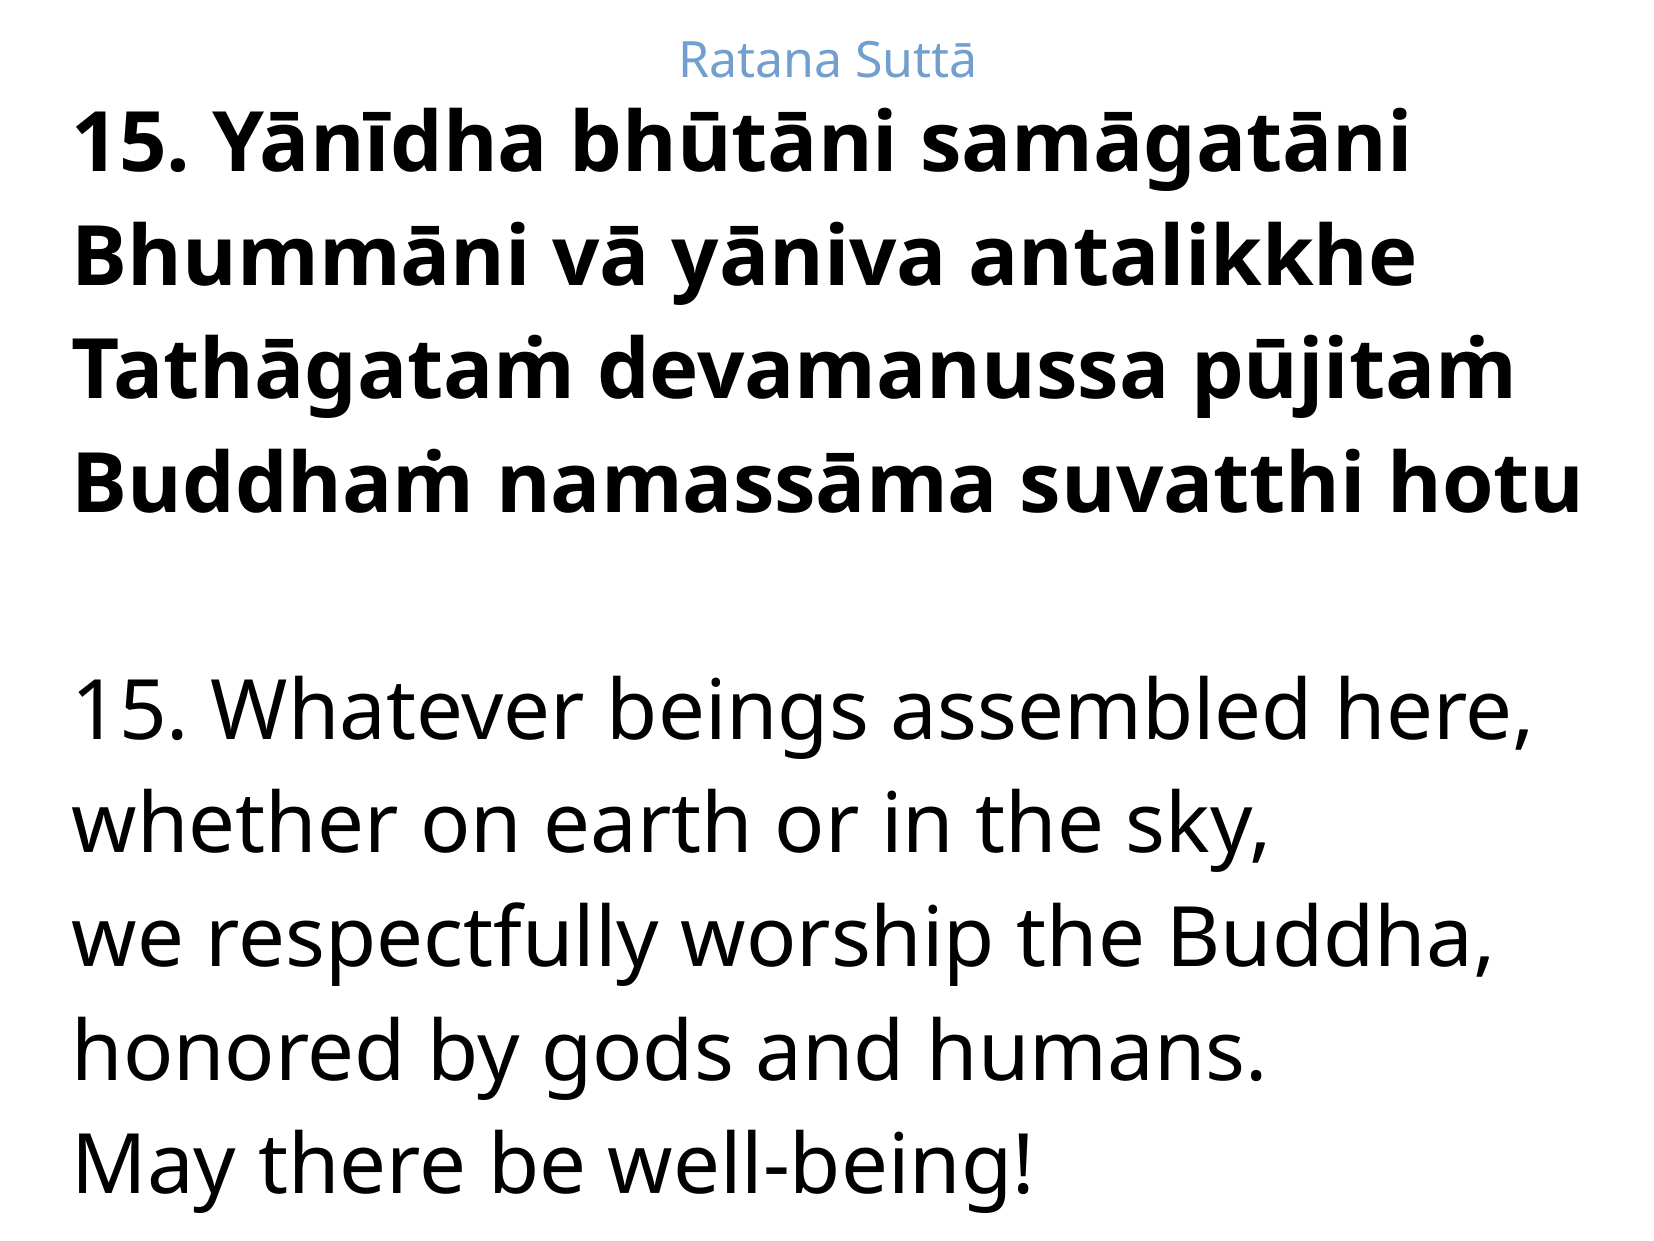

Ratana Suttā
15. Yānīdha bhūtāni samāgatāni
Bhummāni vā yāniva antalikkhe
Tathāgataṁ devamanussa pūjitaṁ
Buddhaṁ namassāma suvatthi hotu
15. Whatever beings assembled here,
whether on earth or in the sky,
we respectfully worship the Buddha,
honored by gods and humans.
May there be well-being!